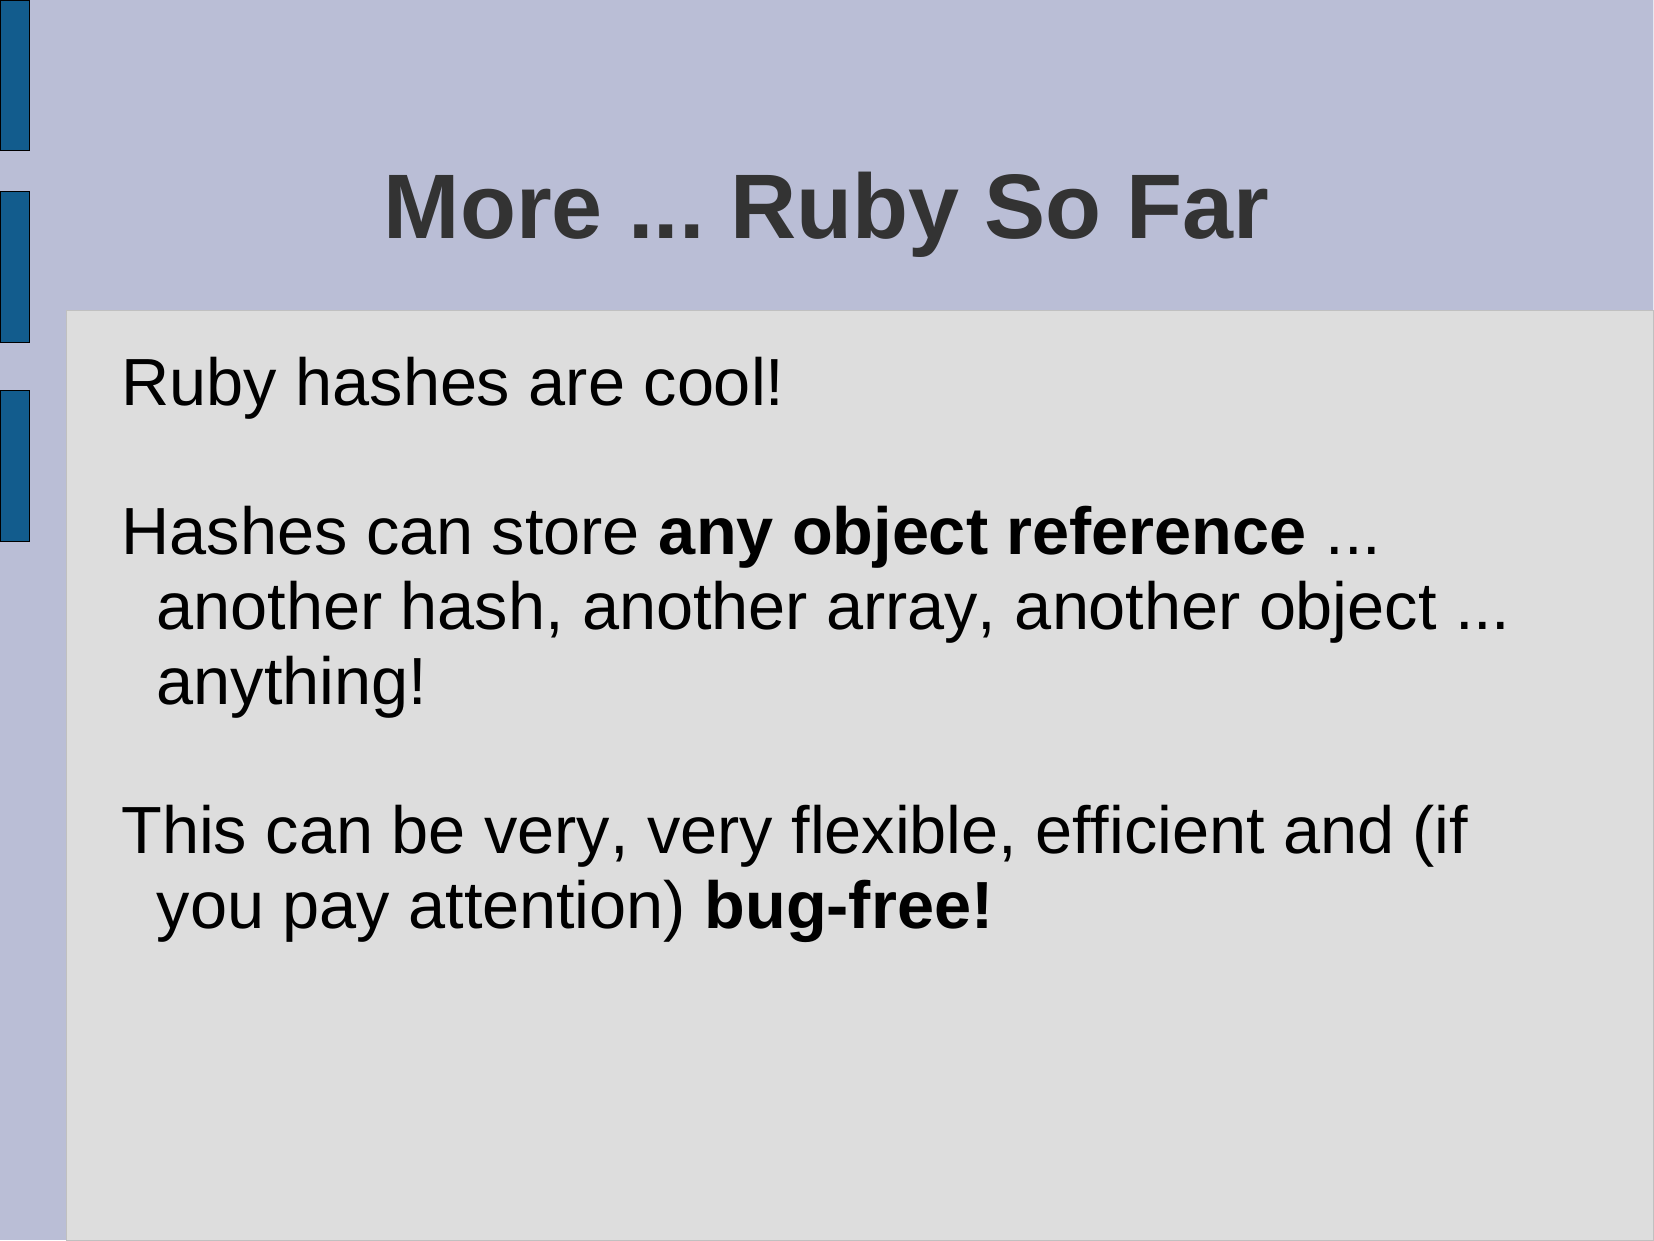

# More ... Ruby So Far
Ruby hashes are cool!
Hashes can store any object reference ... another hash, another array, another object ... anything!
This can be very, very flexible, efficient and (if you pay attention) bug-free!